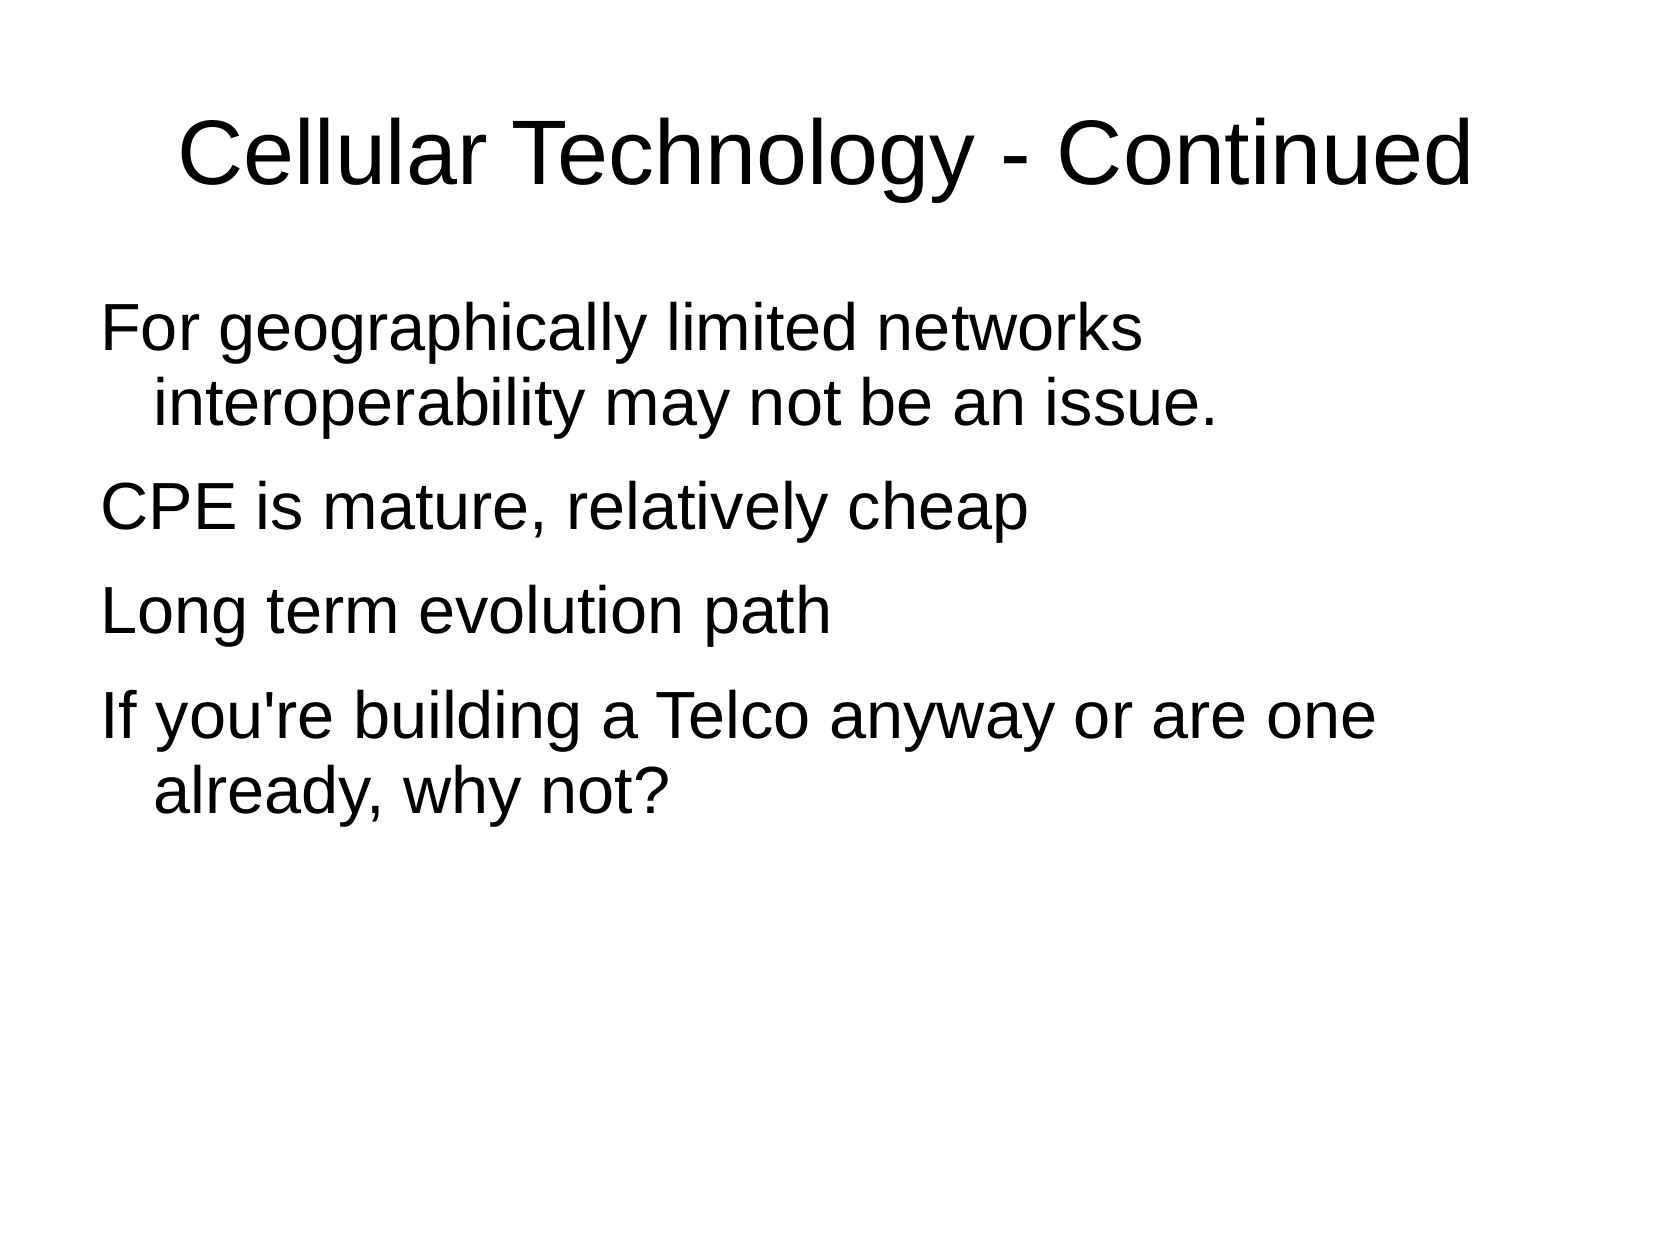

# Cellular Technology - Continued
For geographically limited networks interoperability may not be an issue.
CPE is mature, relatively cheap
Long term evolution path
If you're building a Telco anyway or are one already, why not?